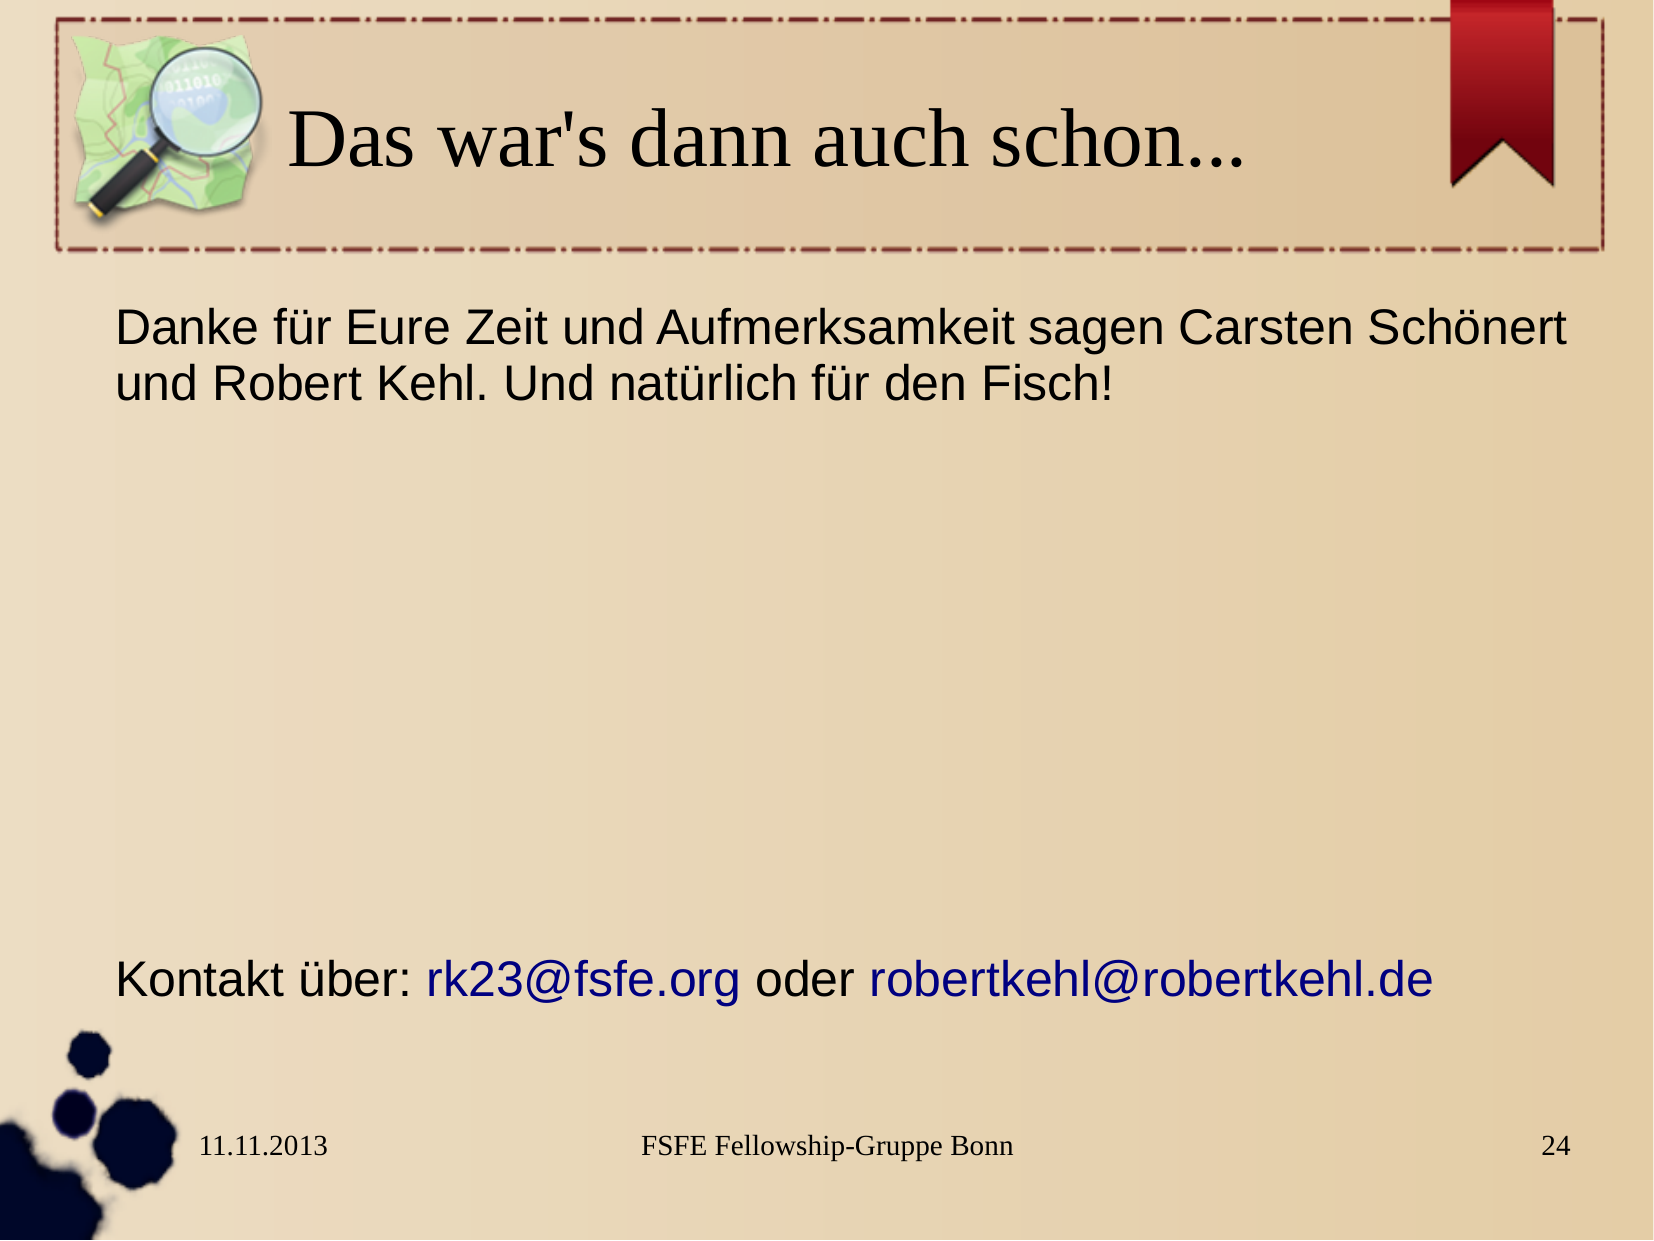

# Das war's dann auch schon...
Danke für Eure Zeit und Aufmerksamkeit sagen Carsten Schönert und Robert Kehl. Und natürlich für den Fisch!
Kontakt über: rk23@fsfe.org oder robertkehl@robertkehl.de
 11.11.2013
FSFE Fellowship-Gruppe Bonn
24